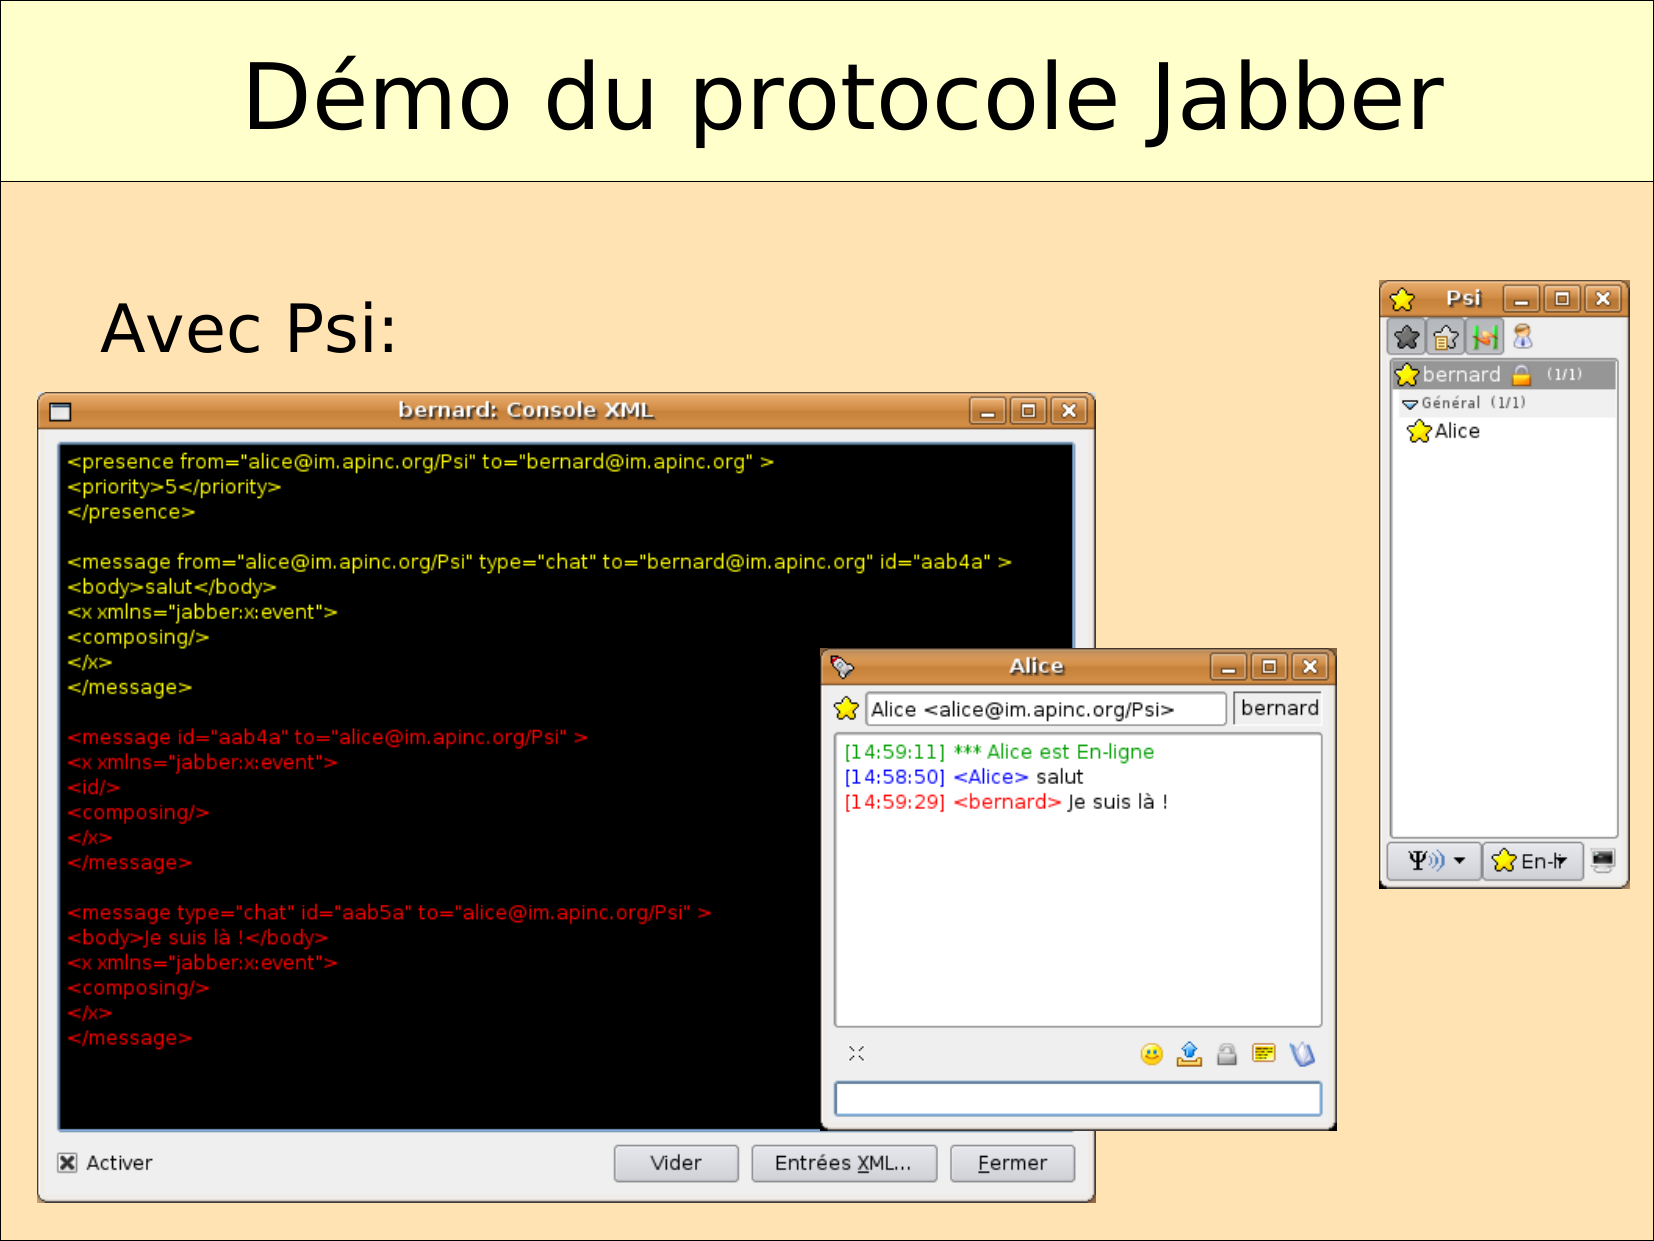

# Démo du protocole Jabber
Avec Psi: